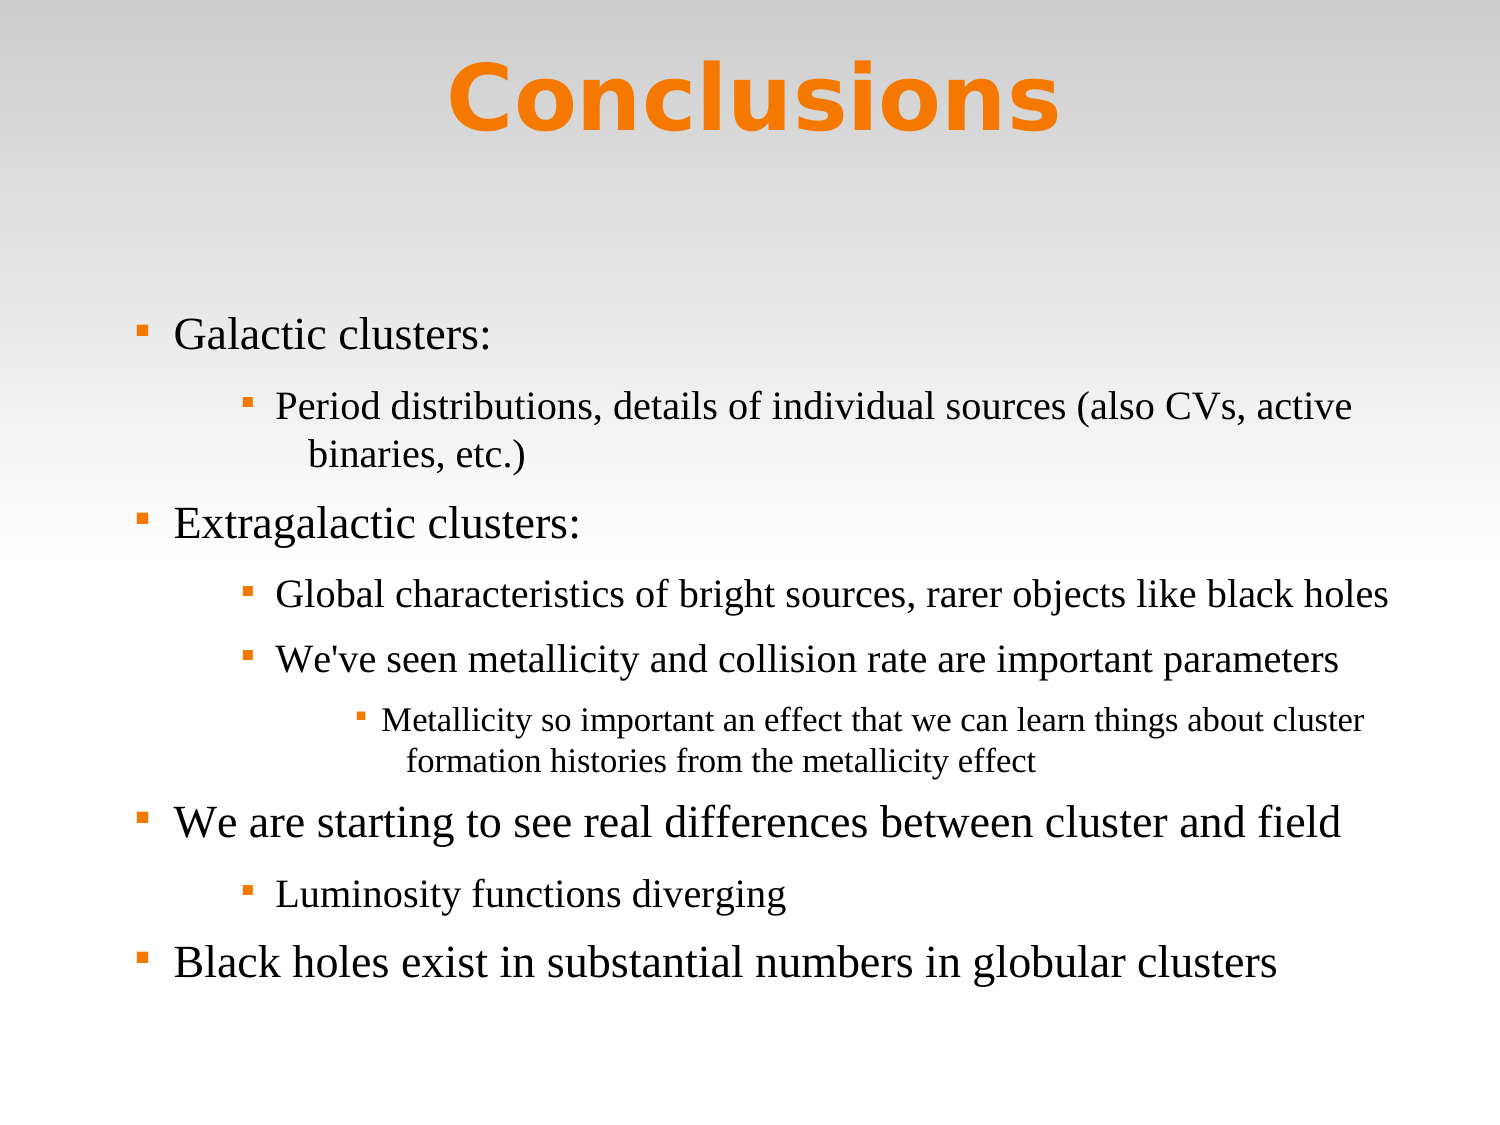

# Conclusions
Galactic clusters:
Period distributions, details of individual sources (also CVs, active binaries, etc.)
Extragalactic clusters:
Global characteristics of bright sources, rarer objects like black holes
We've seen metallicity and collision rate are important parameters
Metallicity so important an effect that we can learn things about cluster formation histories from the metallicity effect
We are starting to see real differences between cluster and field
Luminosity functions diverging
Black holes exist in substantial numbers in globular clusters